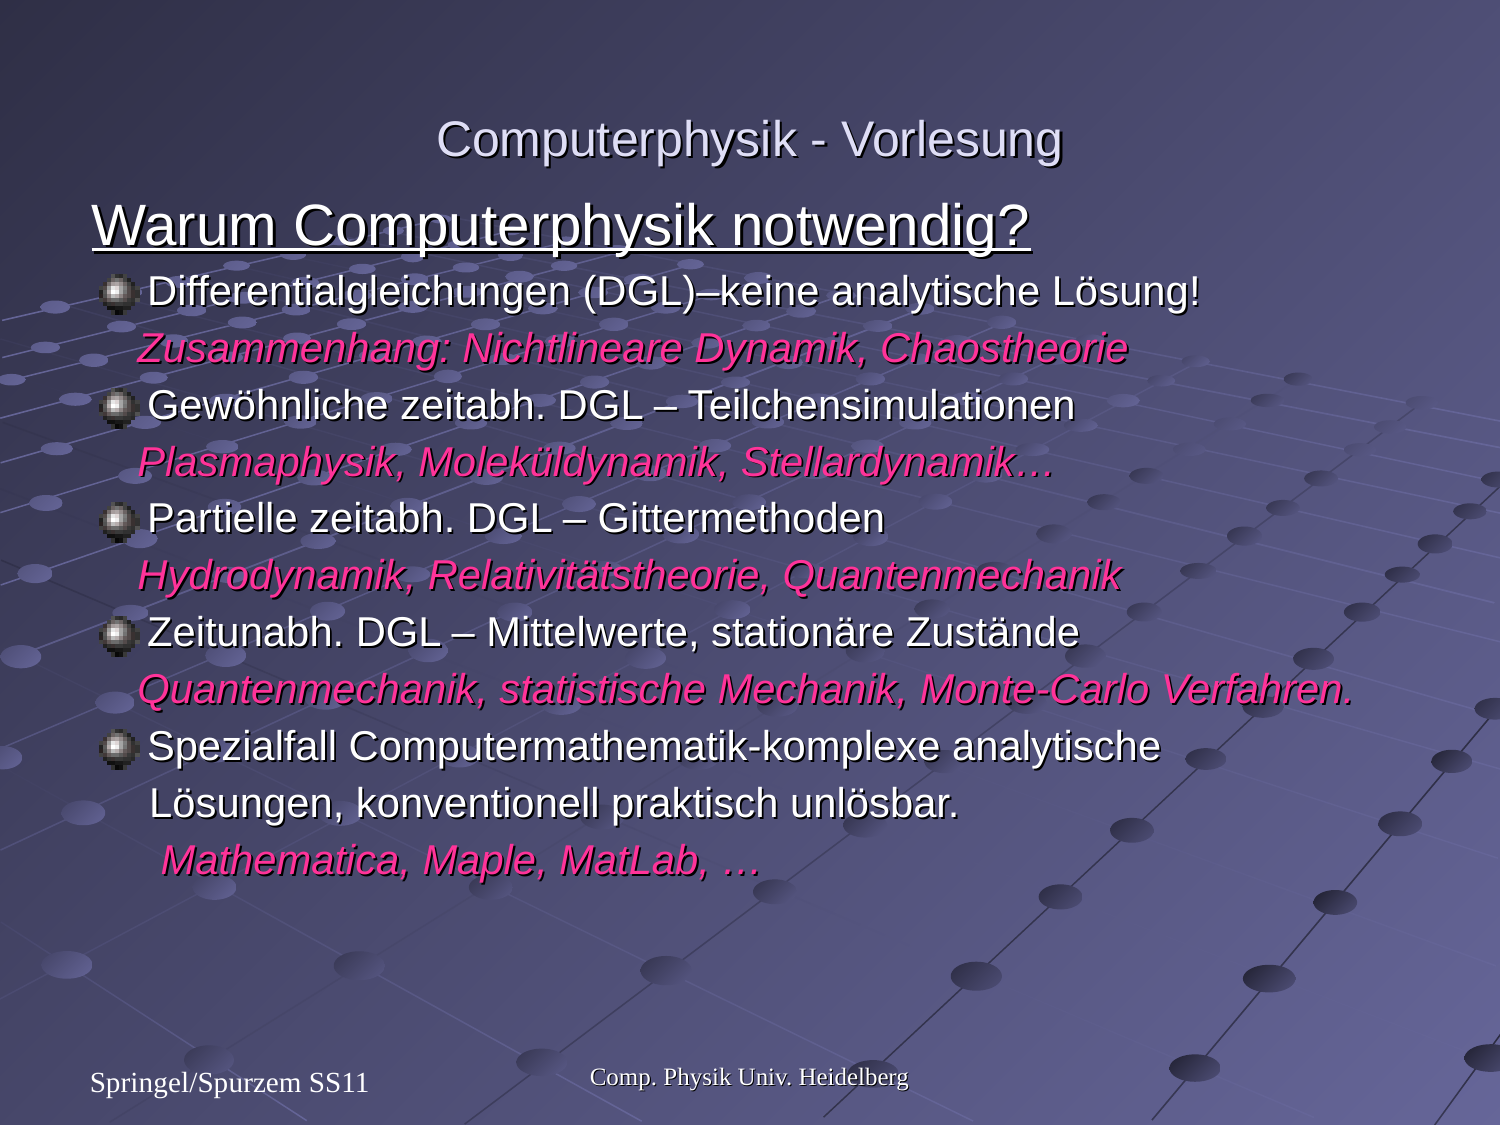

# Computerphysik - Vorlesung
Warum Computerphysik notwendig?
Differentialgleichungen (DGL)–keine analytische Lösung!
 Zusammenhang: Nichtlineare Dynamik, Chaostheorie
Gewöhnliche zeitabh. DGL – Teilchensimulationen
 Plasmaphysik, Moleküldynamik, Stellardynamik…
Partielle zeitabh. DGL – Gittermethoden
 Hydrodynamik, Relativitätstheorie, Quantenmechanik
Zeitunabh. DGL – Mittelwerte, stationäre Zustände
 Quantenmechanik, statistische Mechanik, Monte-Carlo Verfahren.
Spezialfall Computermathematik-komplexe analytische
 Lösungen, konventionell praktisch unlösbar.
 Mathematica, Maple, MatLab, …
August 22, 2002